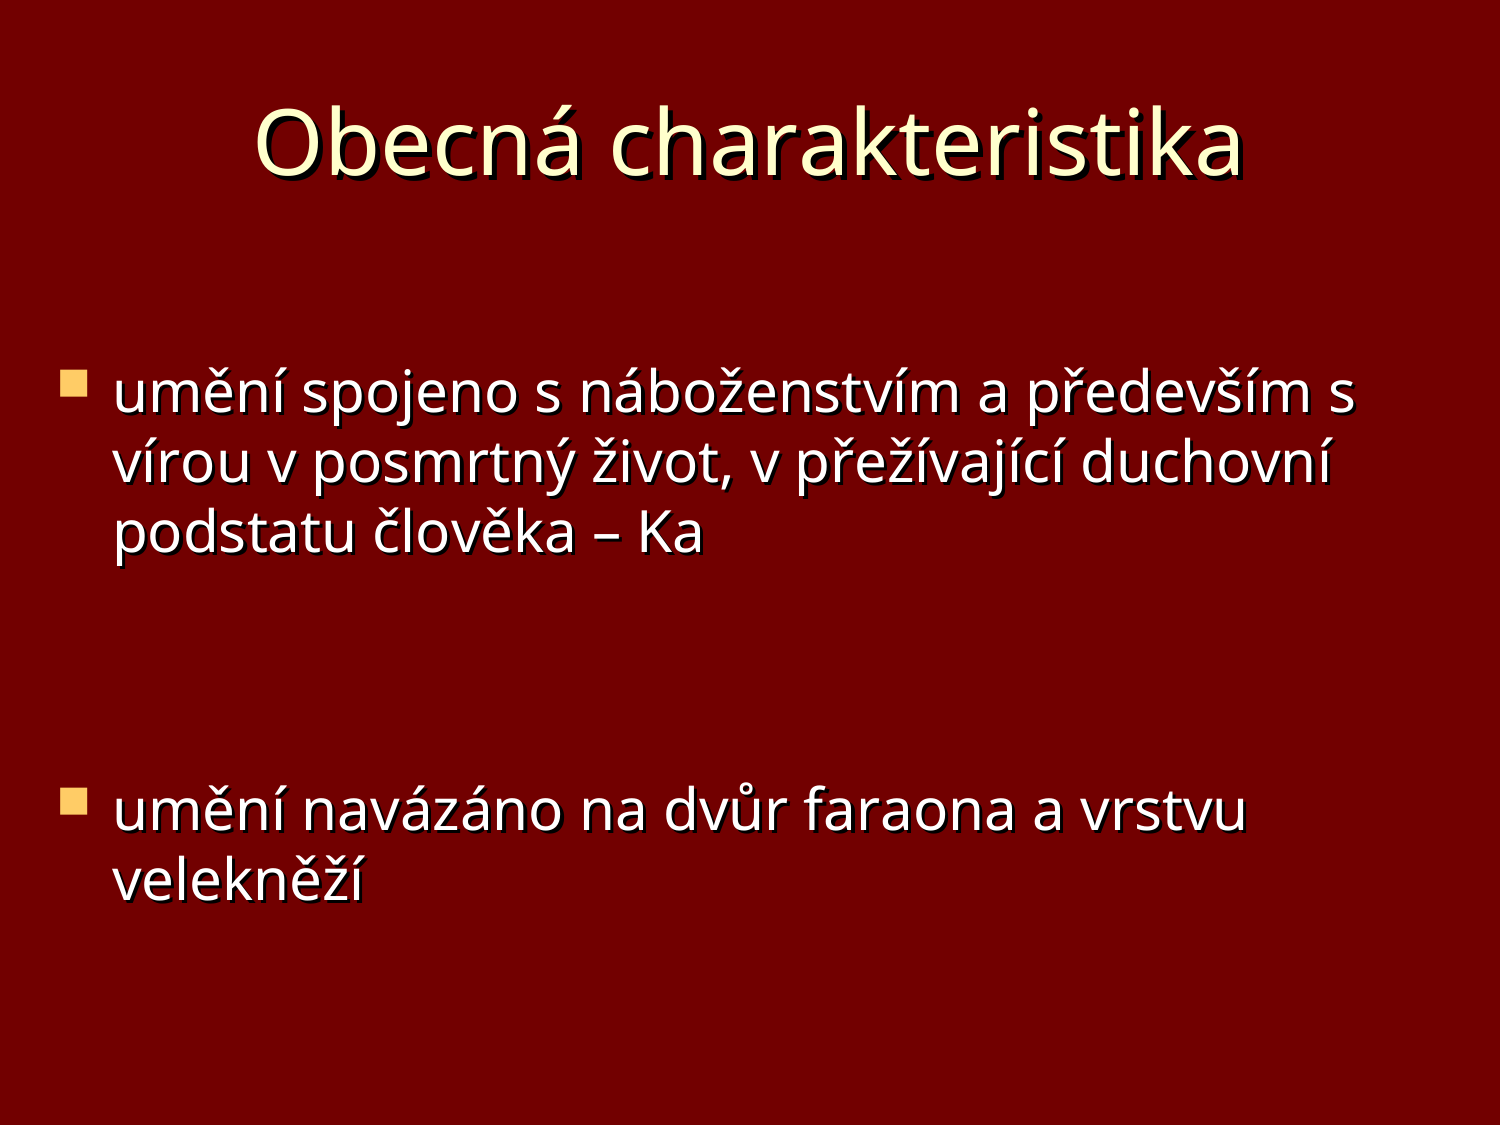

# Obecná charakteristika
umění spojeno s náboženstvím a především s vírou v posmrtný život, v přežívající duchovní podstatu člověka – Ka
umění navázáno na dvůr faraona a vrstvu velekněží